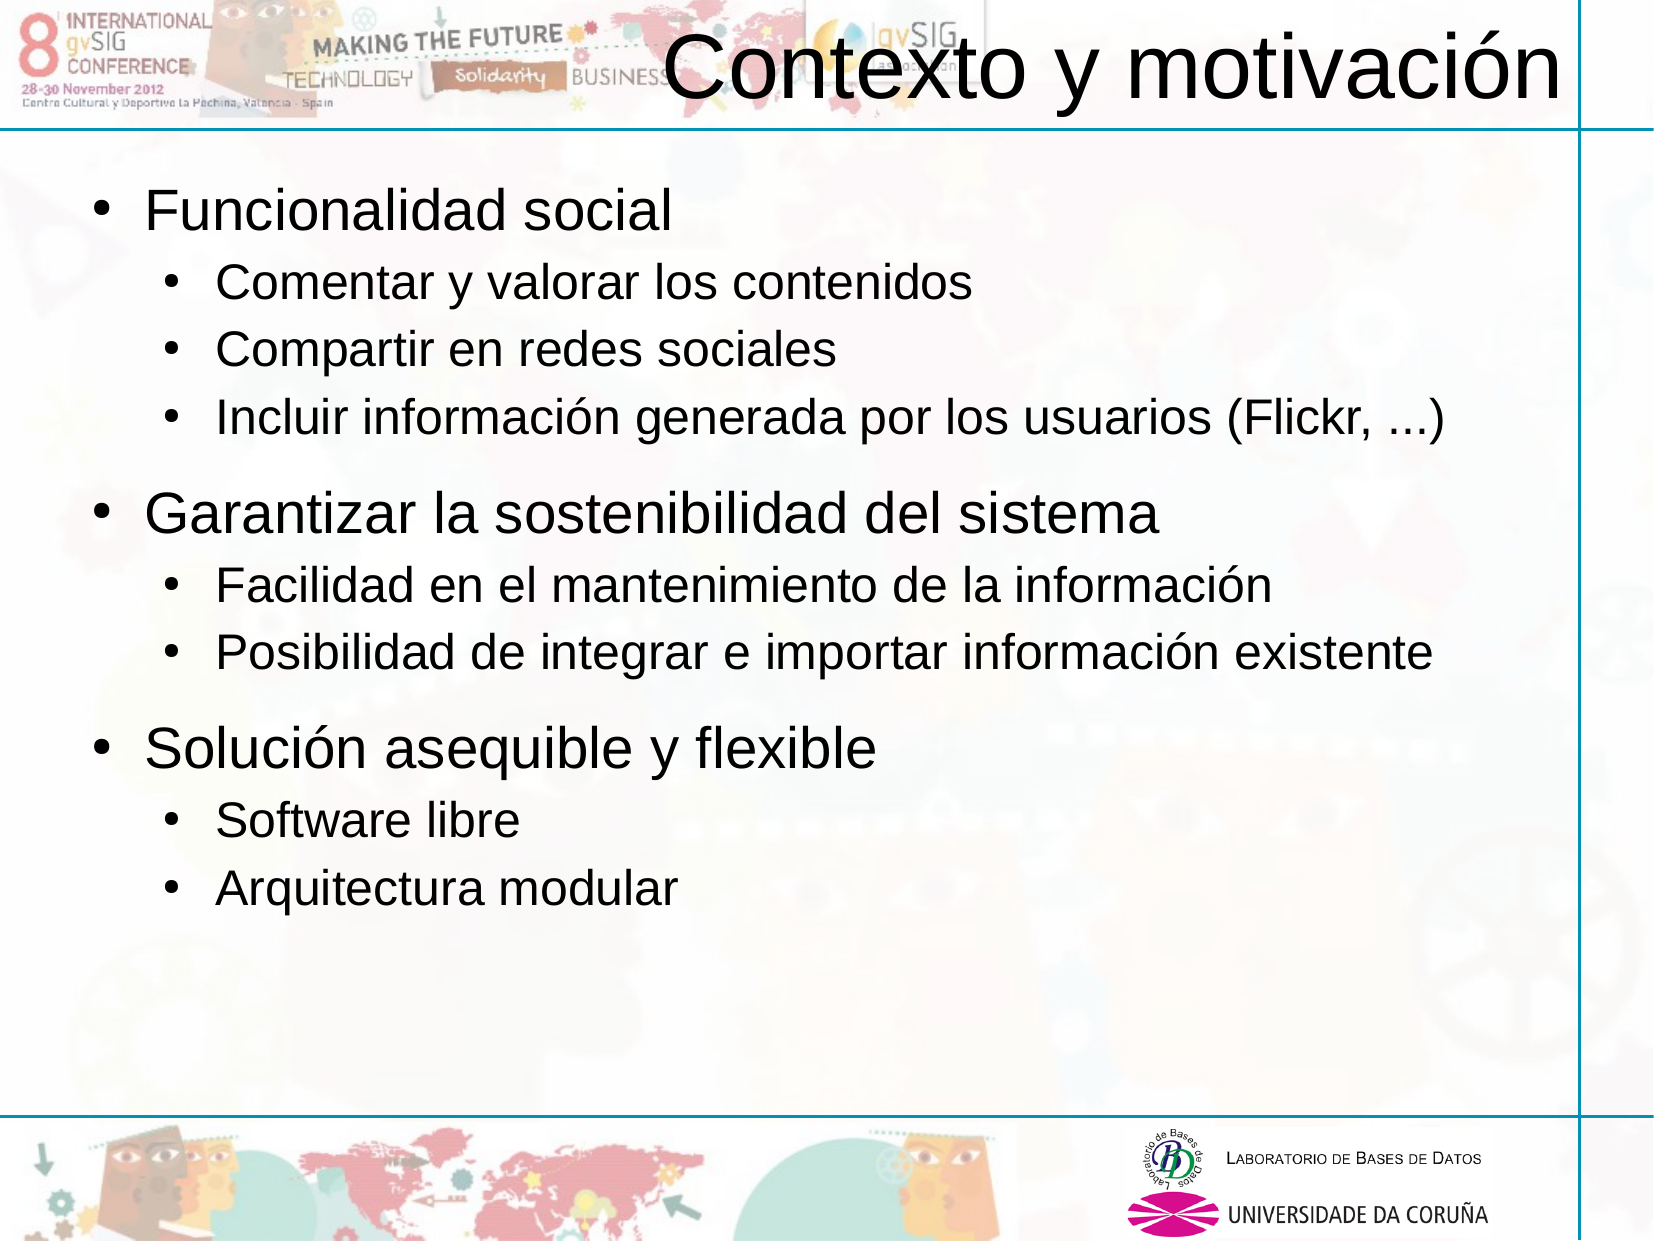

# Contexto y motivación
Funcionalidad social
Comentar y valorar los contenidos
Compartir en redes sociales
Incluir información generada por los usuarios (Flickr, ...)
Garantizar la sostenibilidad del sistema
Facilidad en el mantenimiento de la información
Posibilidad de integrar e importar información existente
Solución asequible y flexible
Software libre
Arquitectura modular